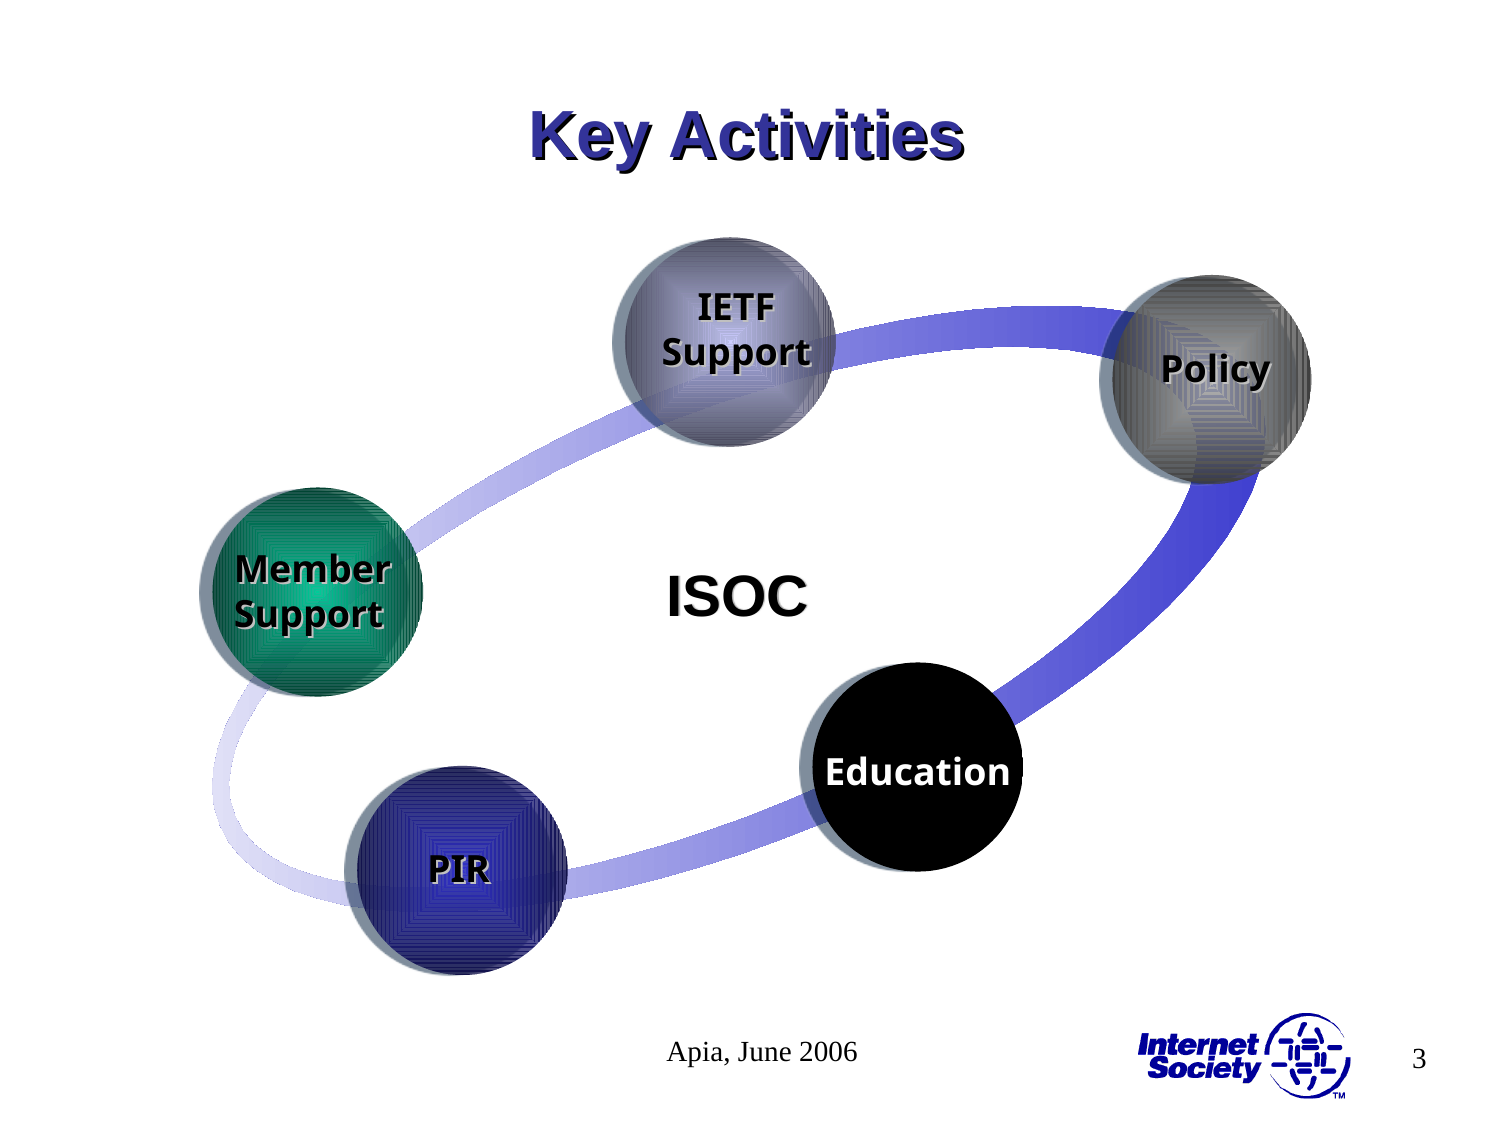

# Key Activities
IETF
Support
Policy
Member
Support
ISOC
Education
PIR
Apia, June 2006